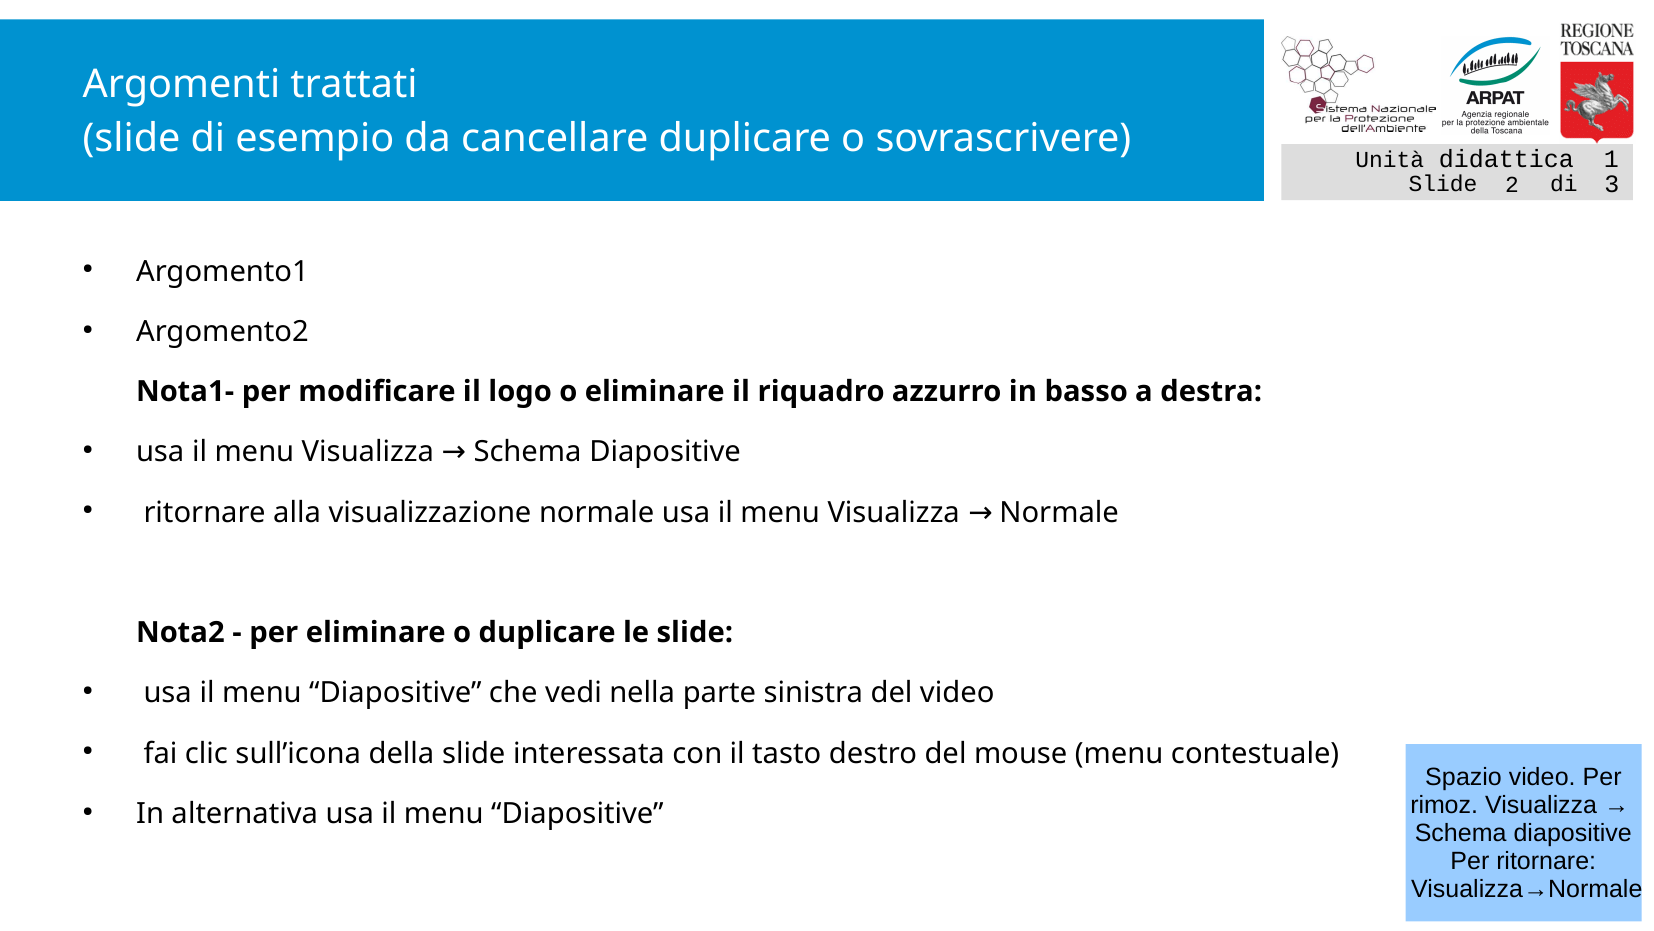

# Argomenti trattati (slide di esempio da cancellare duplicare o sovrascrivere)
Argomento1
Argomento2
Nota1- per modificare il logo o eliminare il riquadro azzurro in basso a destra:
usa il menu Visualizza → Schema Diapositive
 ritornare alla visualizzazione normale usa il menu Visualizza → Normale
Nota2 - per eliminare o duplicare le slide:
 usa il menu “Diapositive” che vedi nella parte sinistra del video
 fai clic sull’icona della slide interessata con il tasto destro del mouse (menu contestuale)
In alternativa usa il menu “Diapositive”